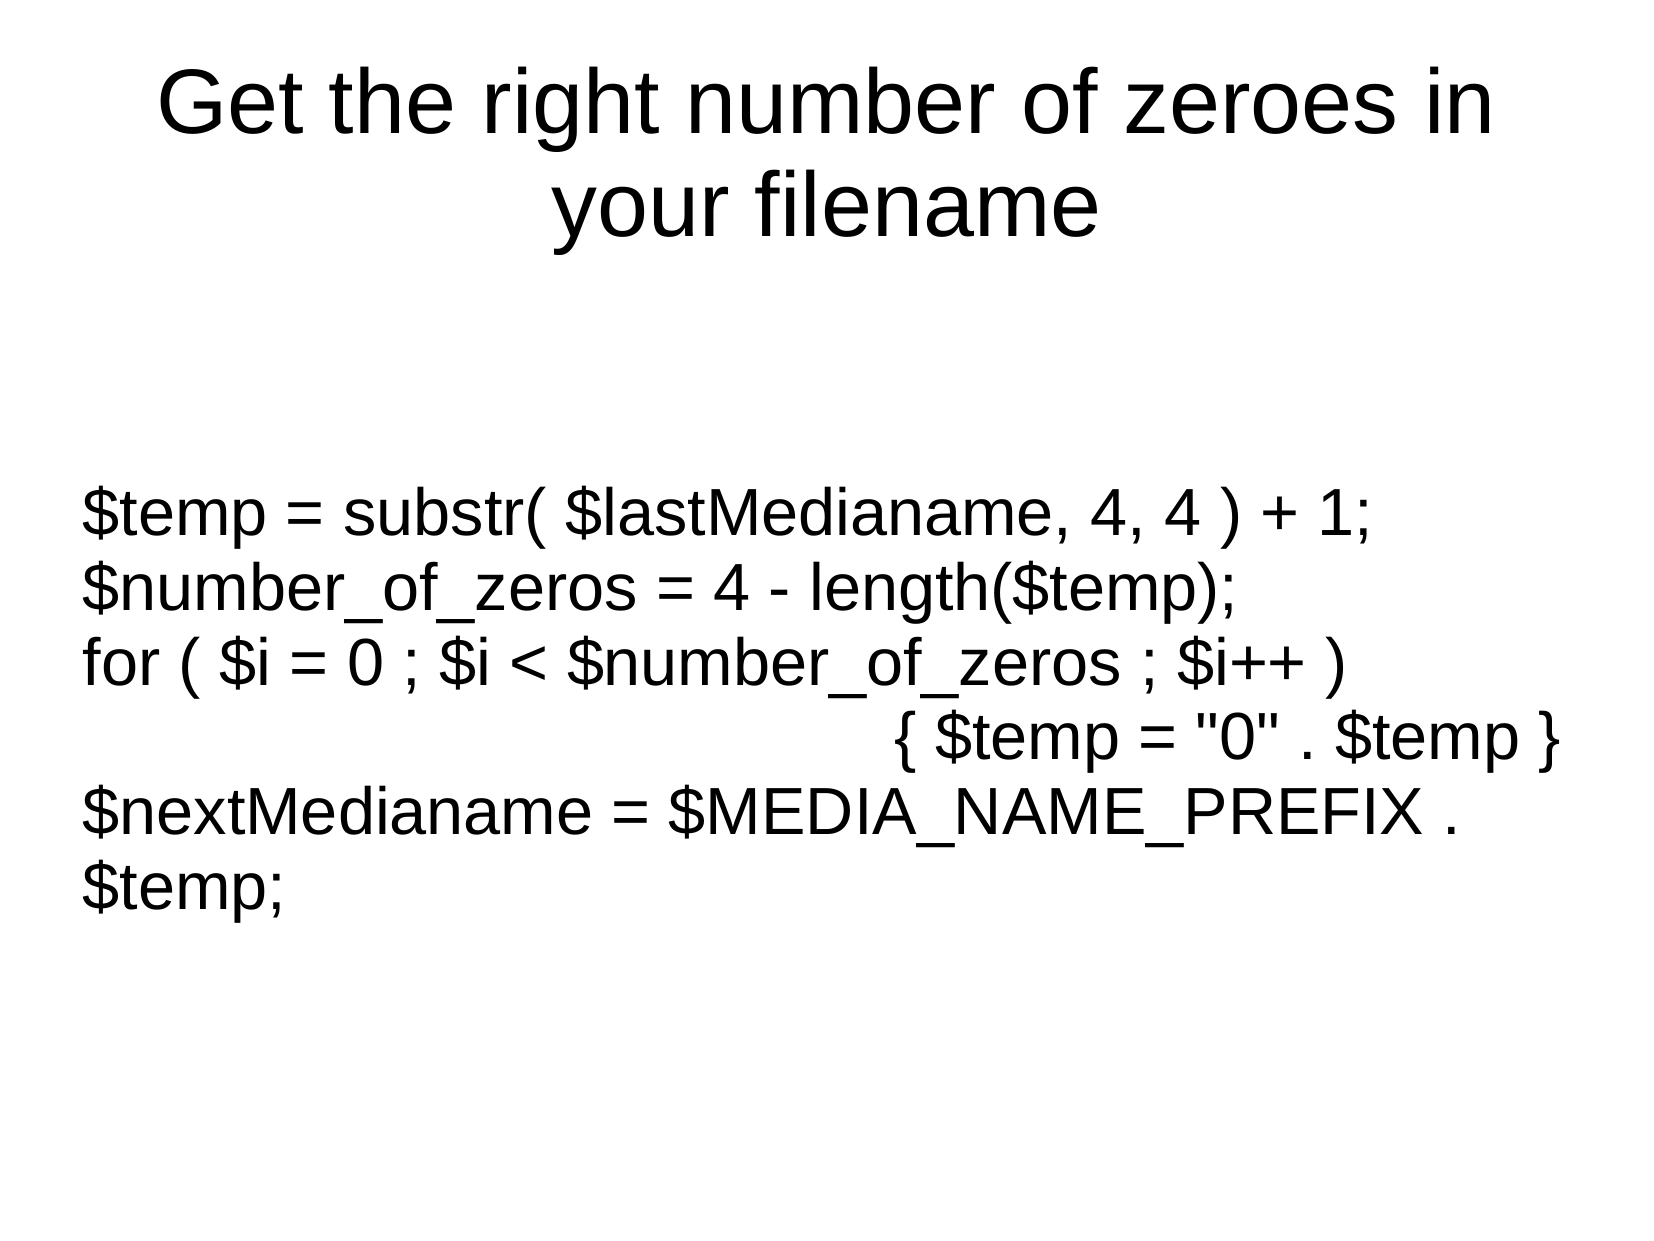

# Get the right number of zeroes in your filename
$temp = substr( $lastMedianame, 4, 4 ) + 1;
$number_of_zeros = 4 - length($temp);
for ( $i = 0 ; $i < $number_of_zeros ; $i++ )
											{ $temp = "0" . $temp }
$nextMedianame = $MEDIA_NAME_PREFIX . $temp;